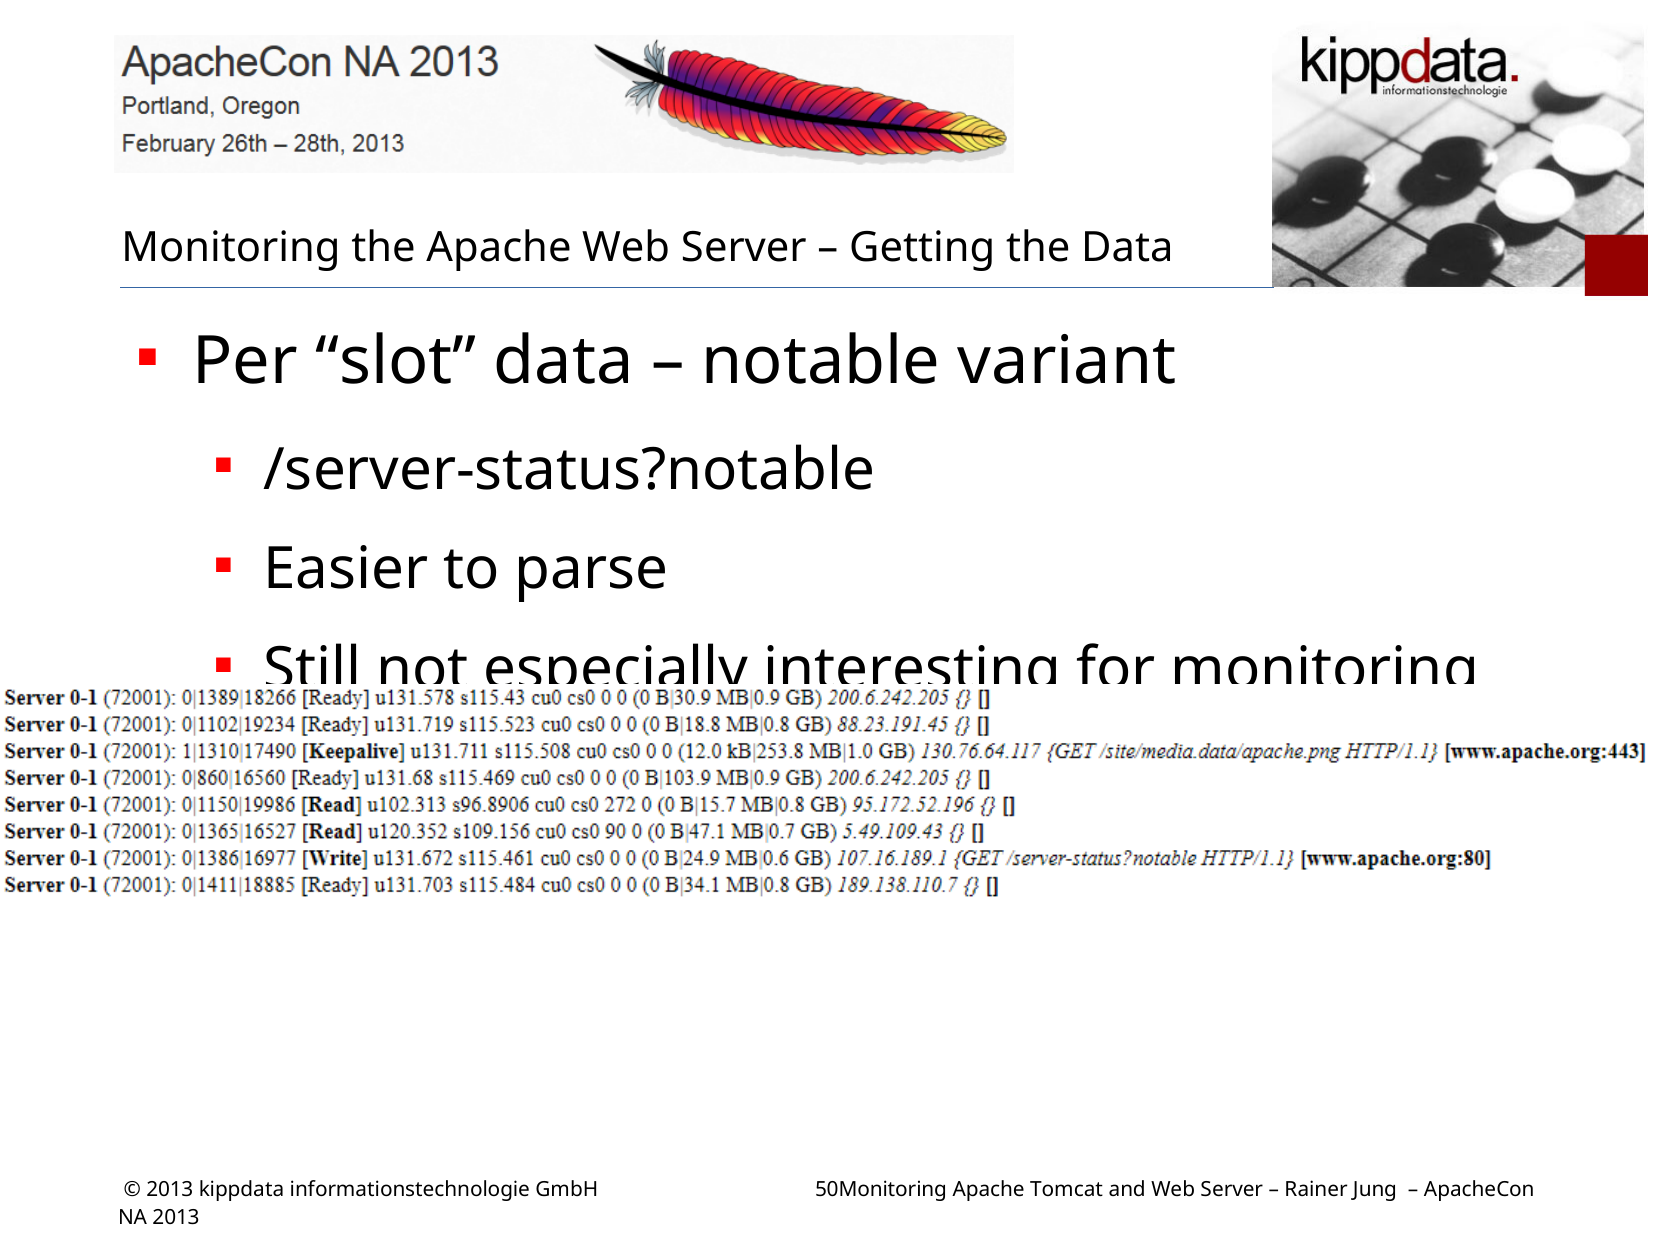

# Monitoring the Apache Web Server – Getting the Data
Per “slot” data – notable variant
/server-status?notable
Easier to parse
Still not especially interesting for monitoring